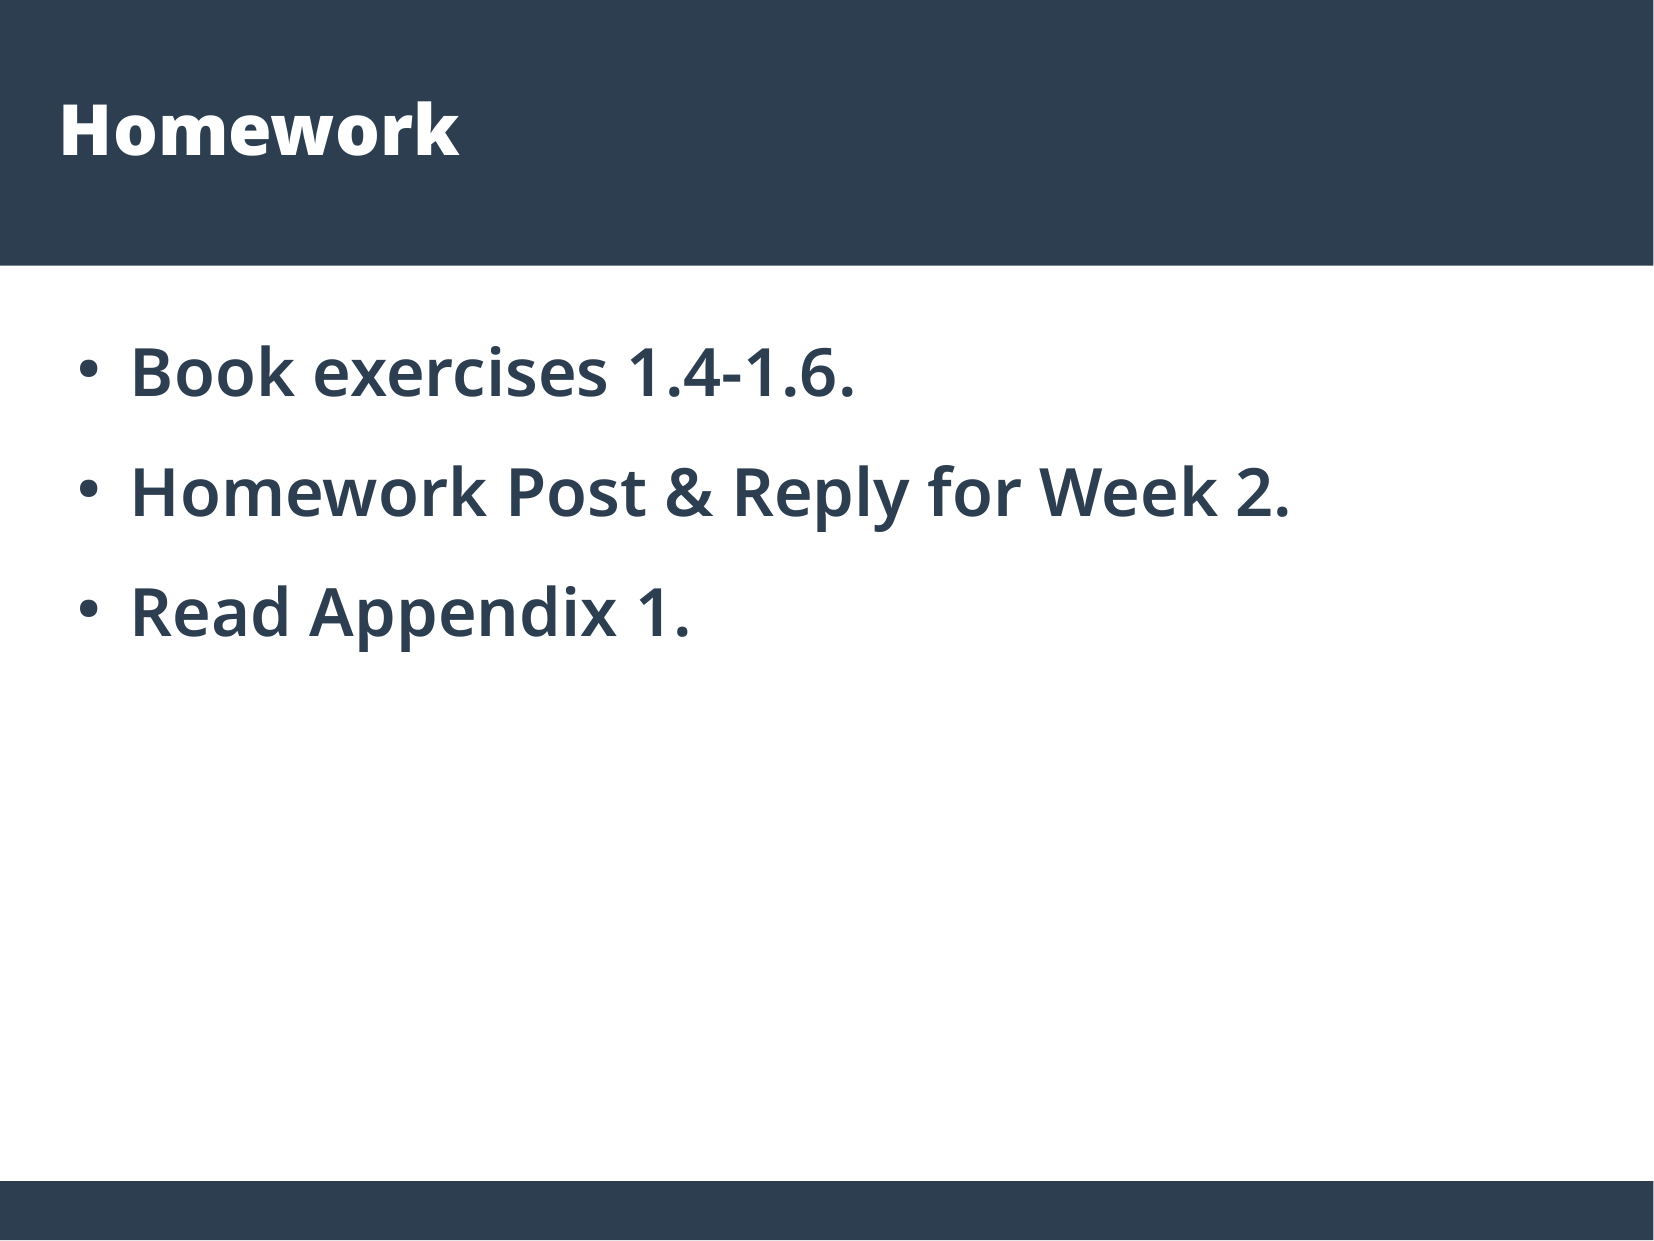

# Homework
Book exercises 1.4-1.6.
Homework Post & Reply for Week 2.
Read Appendix 1.